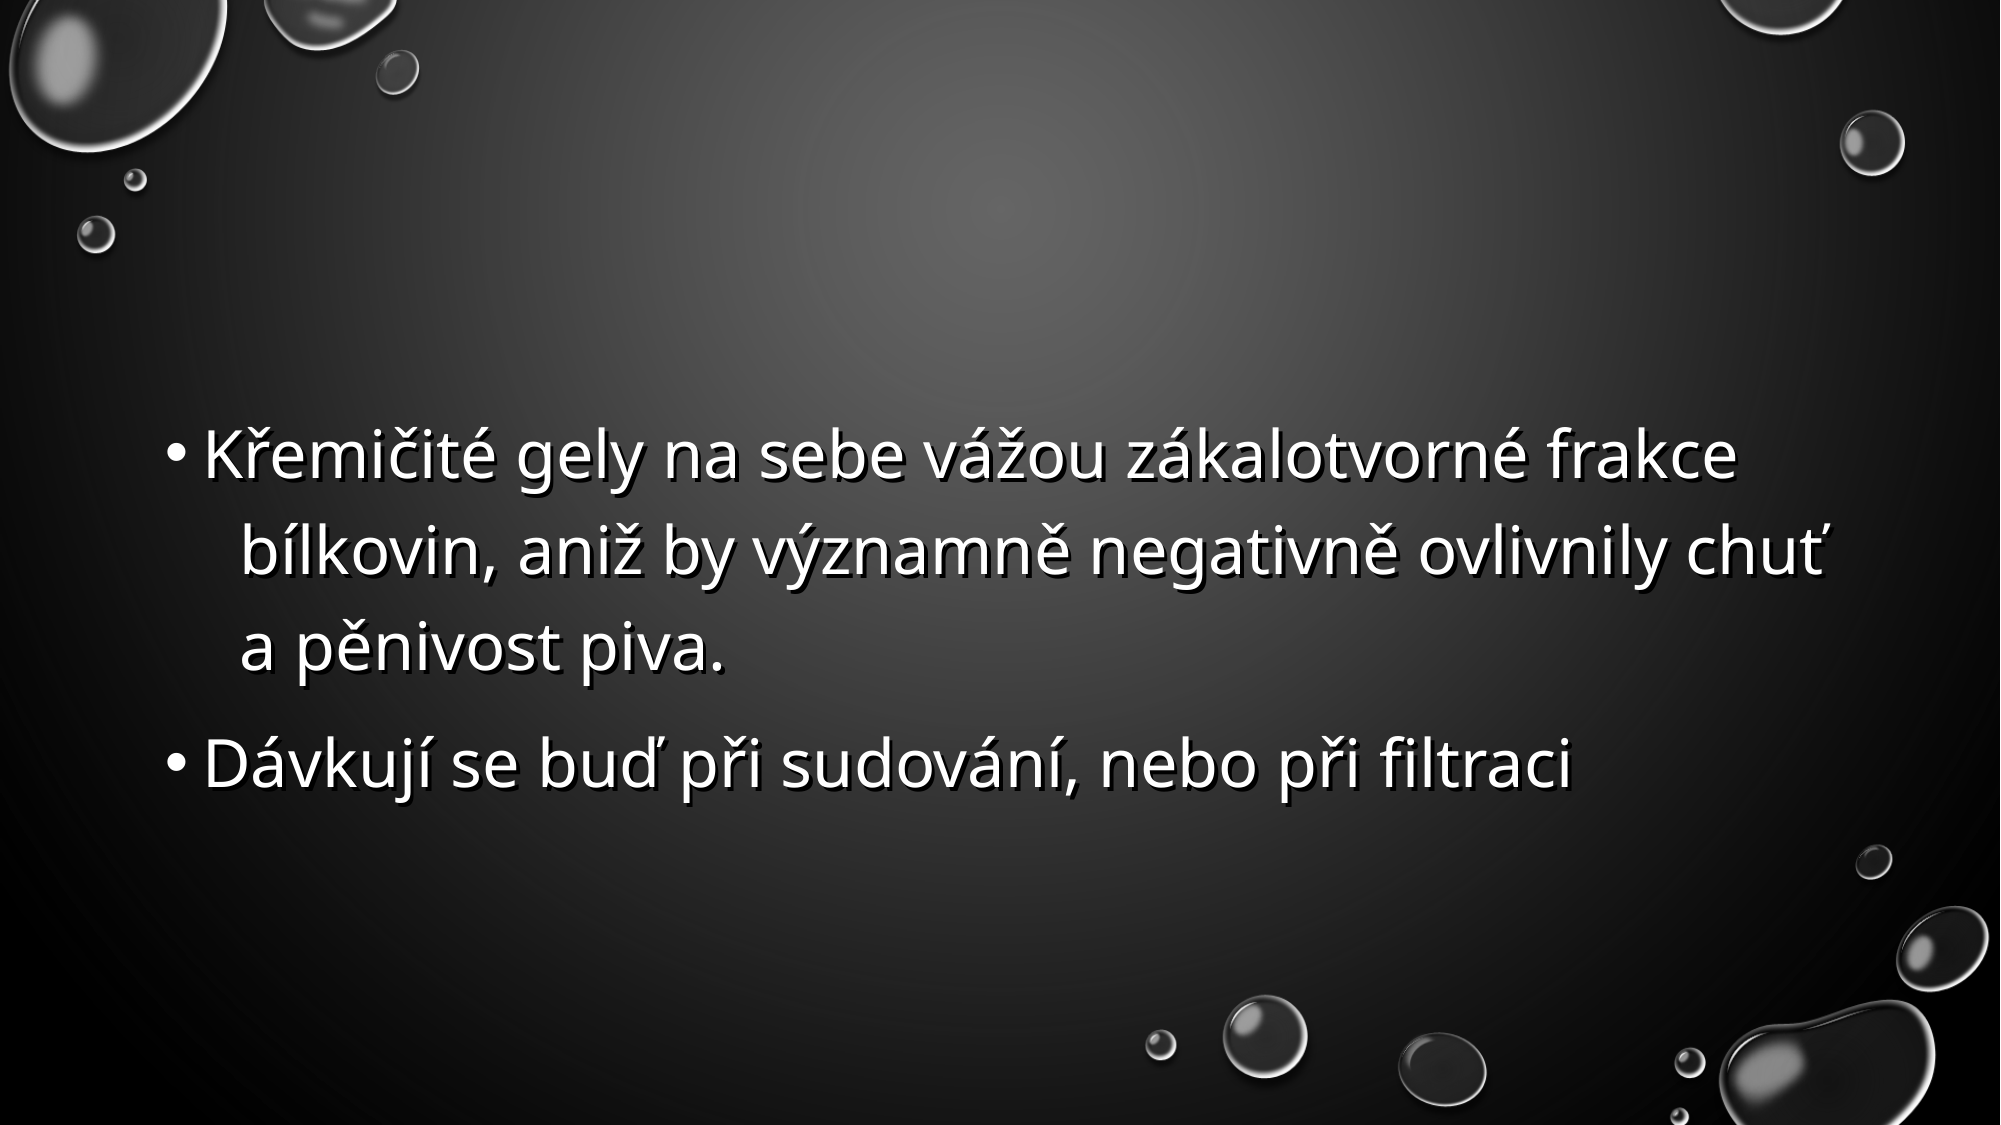

#
Křemičité gely na sebe vážou zákalotvorné frakce bílkovin, aniž by významně negativně ovlivnily chuť a pěnivost piva.
Dávkují se buď při sudování, nebo při filtraci